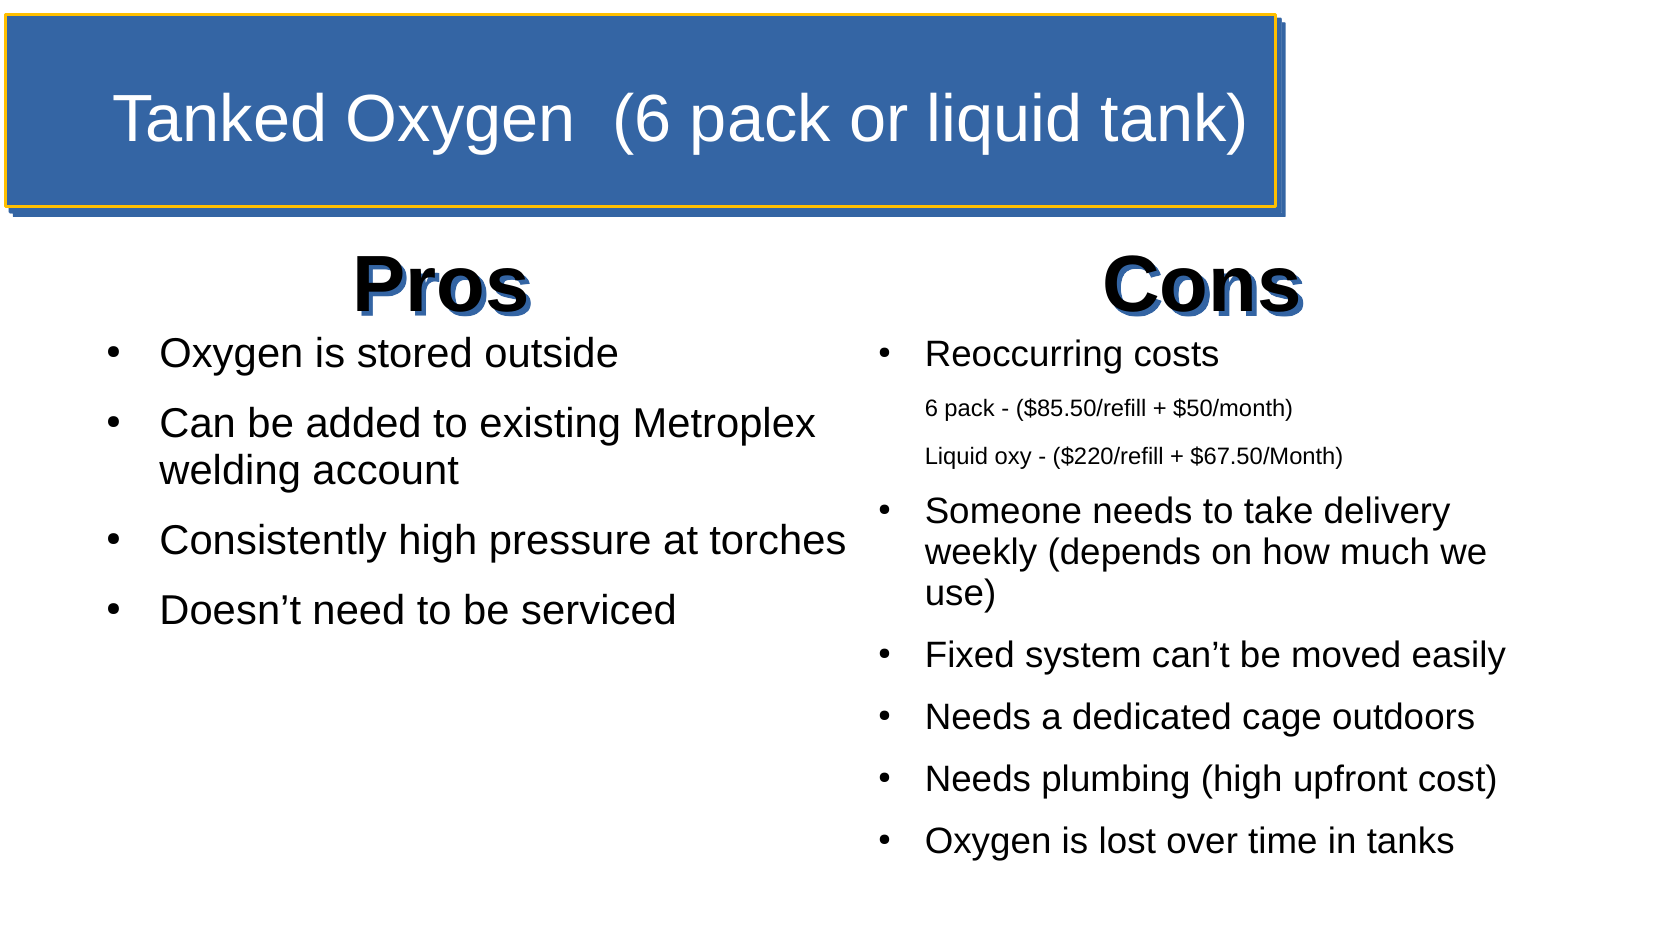

# Tanked Oxygen (6 pack or liquid tank)
Pros
Cons
Oxygen is stored outside
Can be added to existing Metroplex welding account
Consistently high pressure at torches
Doesn’t need to be serviced
Reoccurring costs
6 pack - ($85.50/refill + $50/month)
Liquid oxy - ($220/refill + $67.50/Month)
Someone needs to take delivery weekly (depends on how much we use)
Fixed system can’t be moved easily
Needs a dedicated cage outdoors
Needs plumbing (high upfront cost)
Oxygen is lost over time in tanks